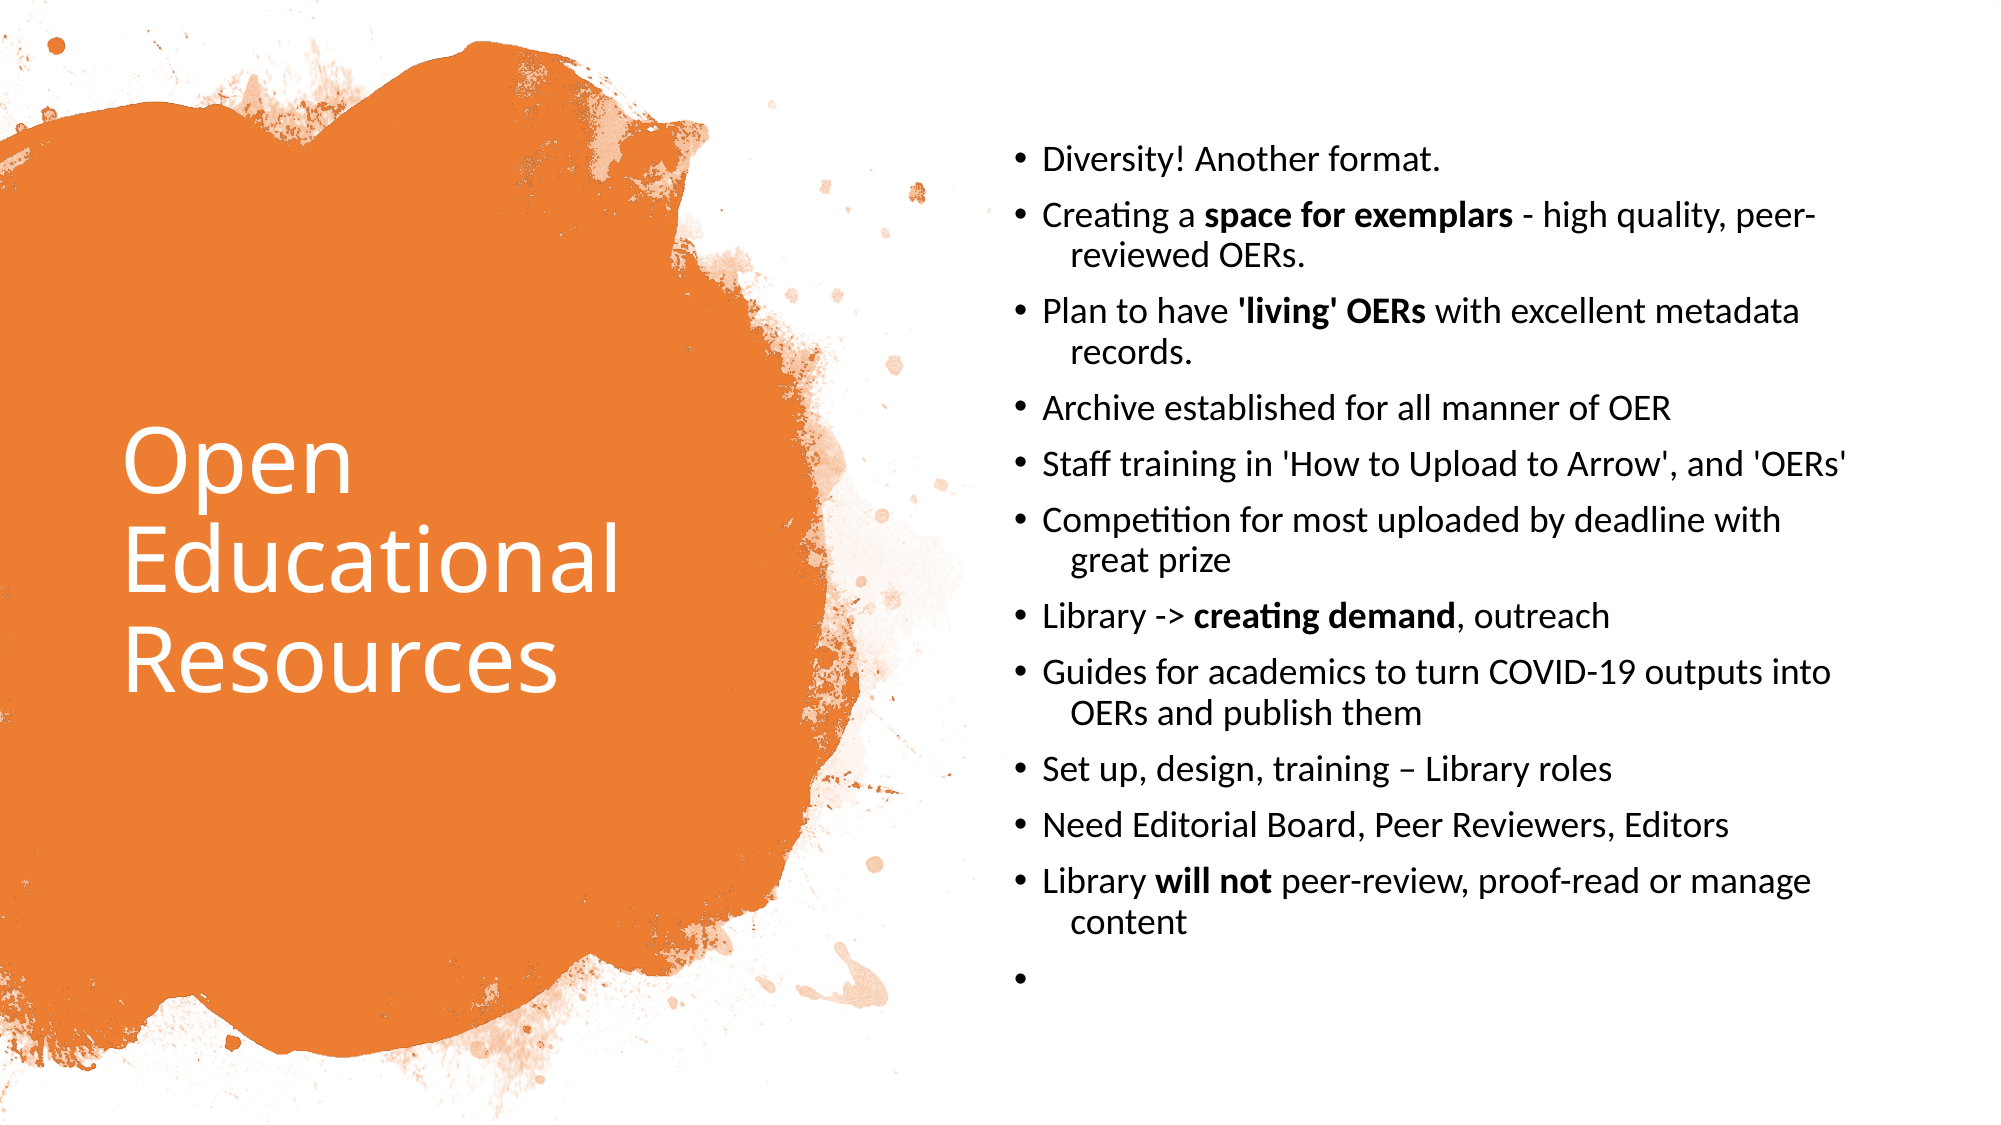

Diversity! Another format.
Creating a space for exemplars - high quality, peer-reviewed OERs.
Plan to have 'living' OERs with excellent metadata records.
Archive established for all manner of OER
Staff training in 'How to Upload to Arrow', and 'OERs'
Competition for most uploaded by deadline with great prize
Library -> creating demand, outreach
Guides for academics to turn COVID-19 outputs into OERs and publish them
Set up, design, training – Library roles
Need Editorial Board, Peer Reviewers, Editors
Library will not peer-review, proof-read or manage content
# Open Educational Resources